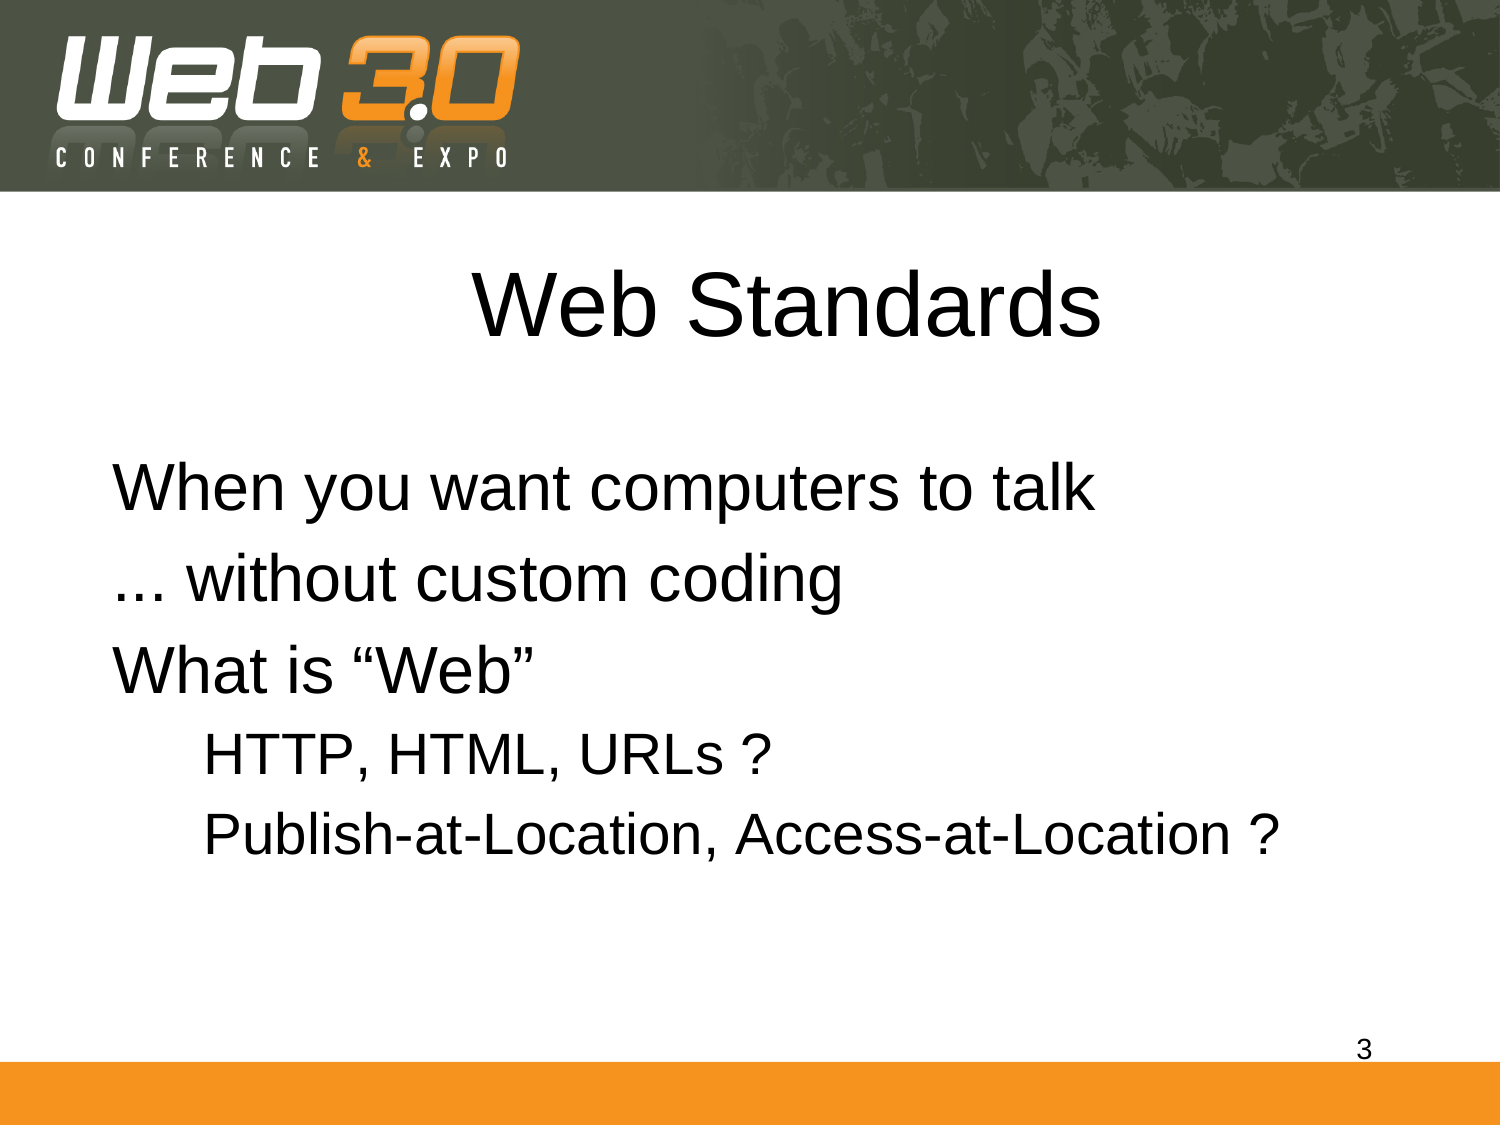

# Web Standards
When you want computers to talk
... without custom coding
What is “Web”
 HTTP, HTML, URLs ?
 Publish-at-Location, Access-at-Location ?
3